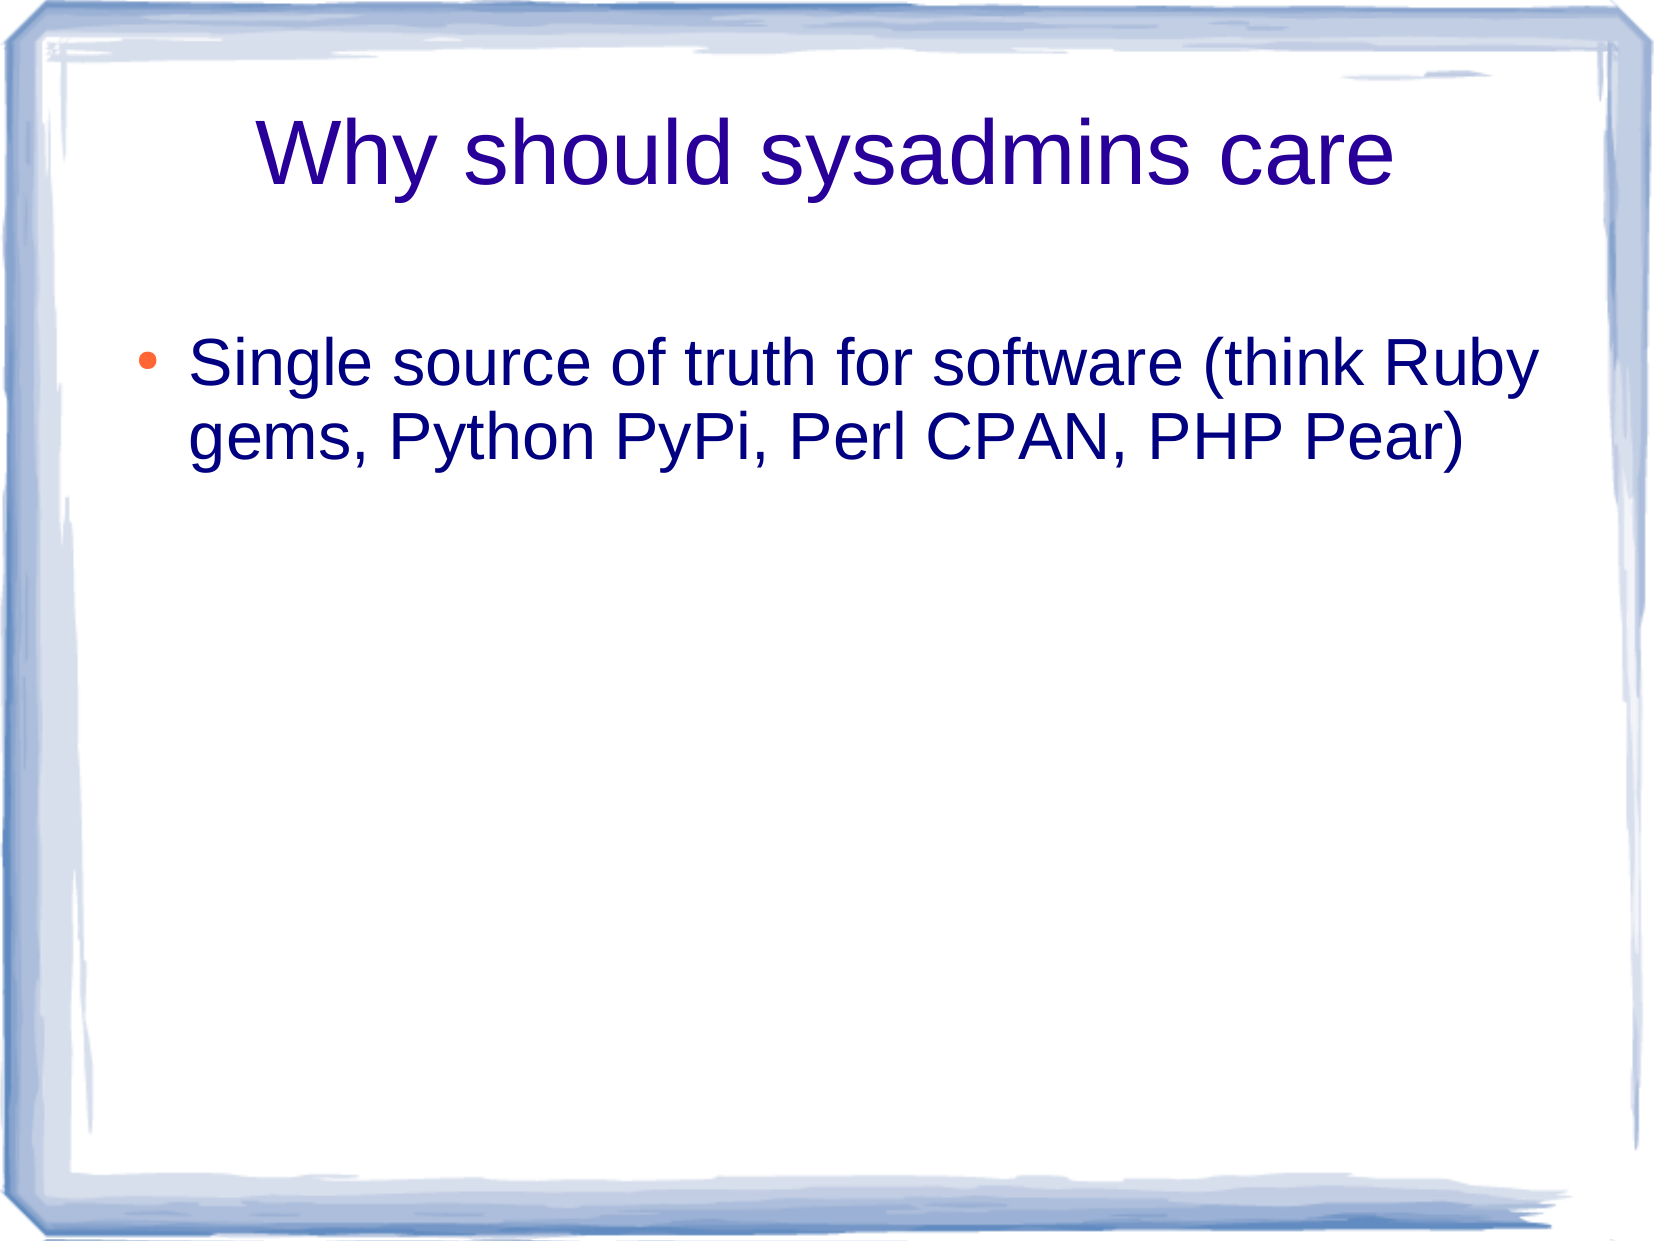

# Why should sysadmins care
Single source of truth for software (think Ruby gems, Python PyPi, Perl CPAN, PHP Pear)